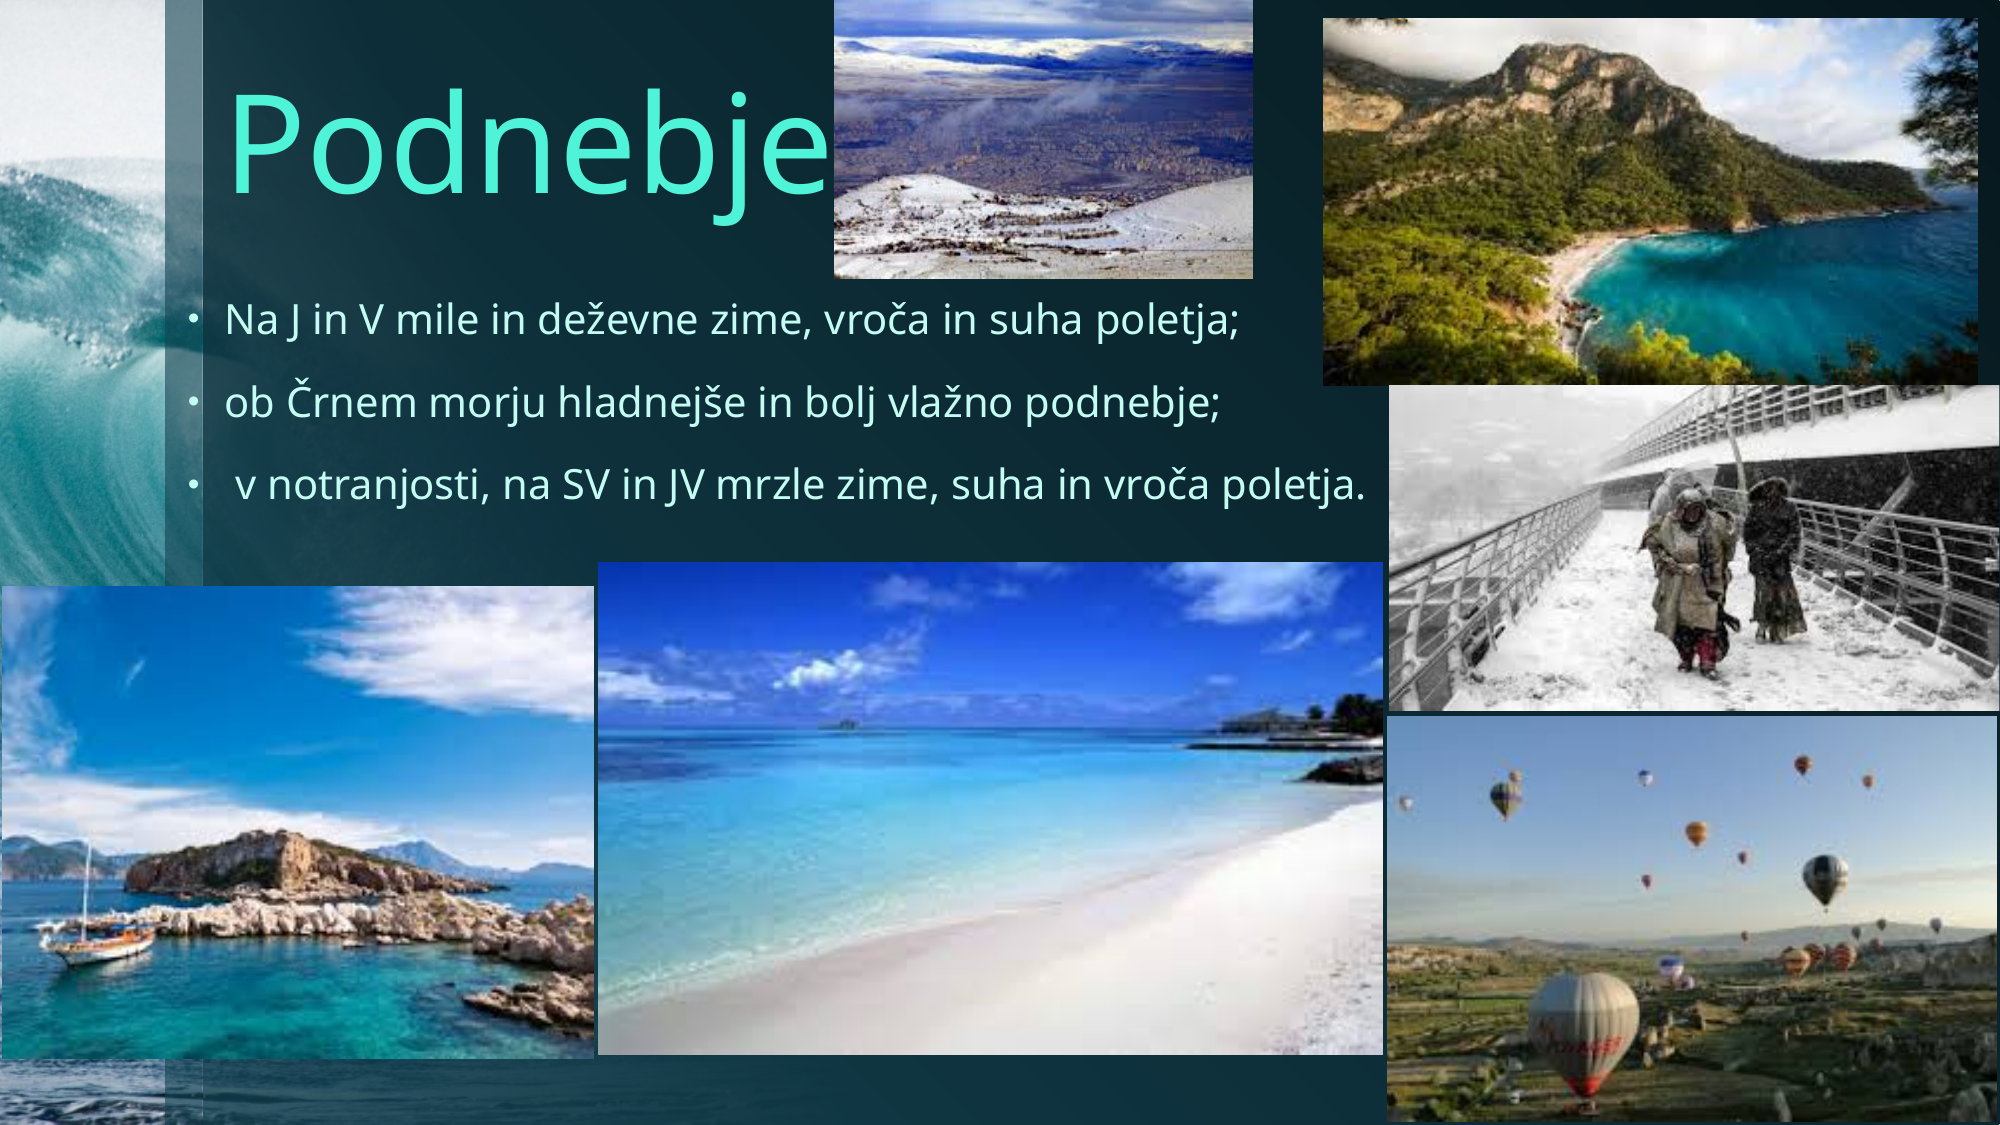

# Podnebje
Na J in V mile in deževne zime, vroča in suha poletja;
ob Črnem morju hladnejše in bolj vlažno podnebje;
 v notranjosti, na SV in JV mrzle zime, suha in vroča poletja.